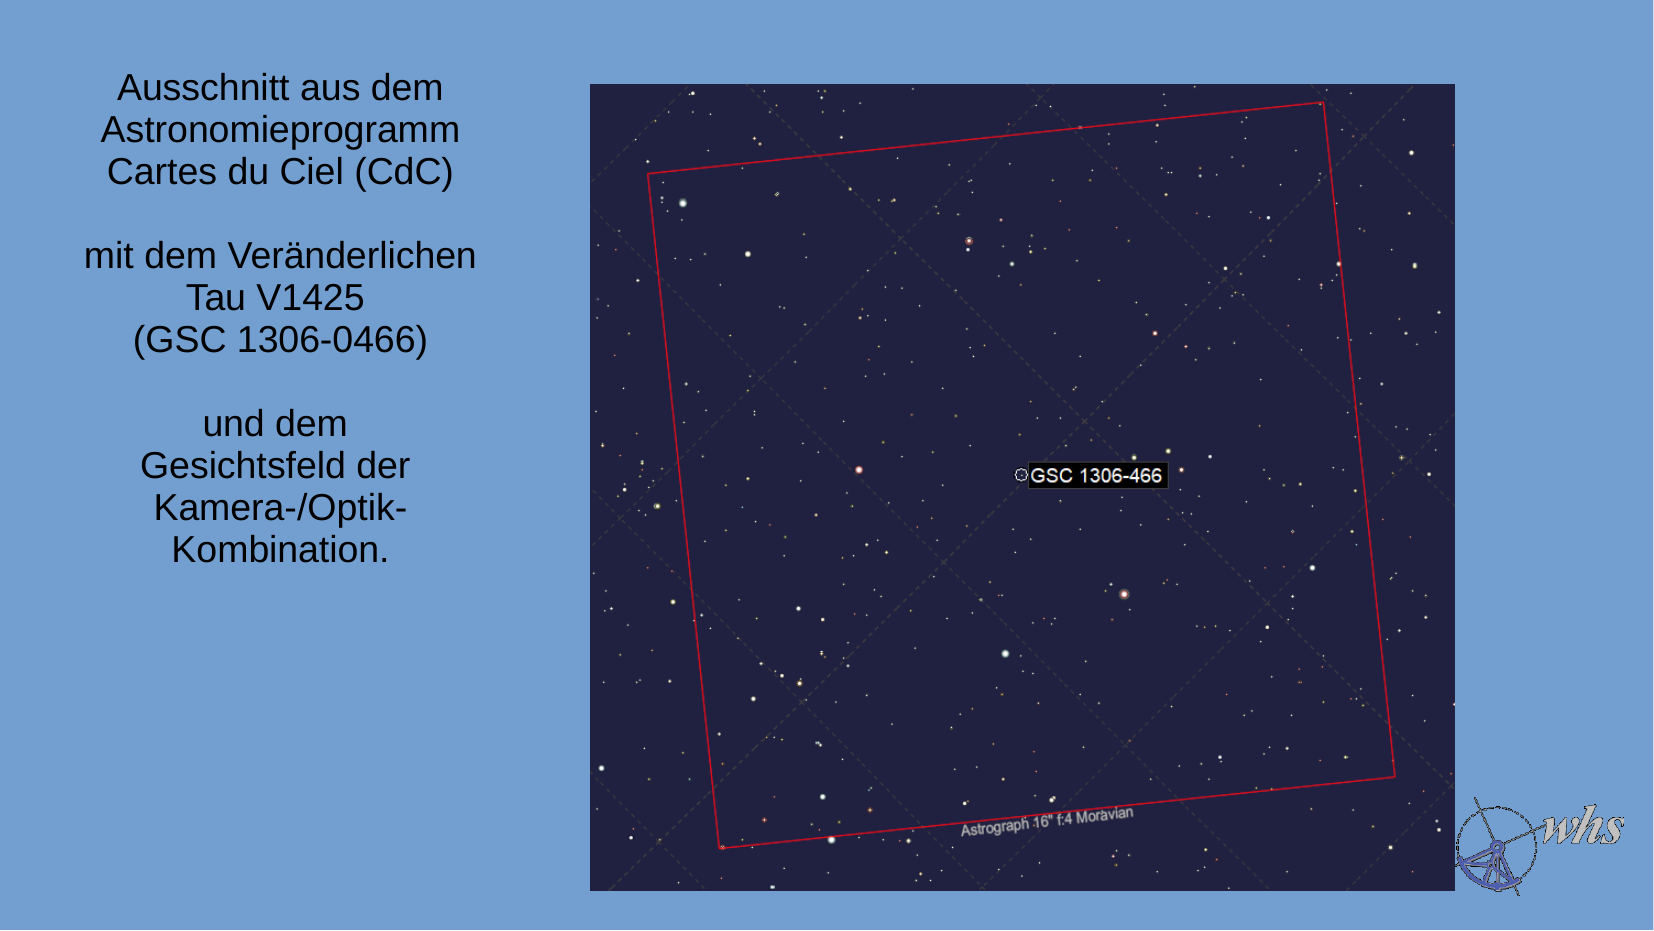

Ausschnitt aus dem
Astronomieprogramm
Cartes du Ciel (CdC)
mit dem Veränderlichen
Tau V1425
(GSC 1306-0466)
und dem
Gesichtsfeld der
Kamera-/Optik-
Kombination.